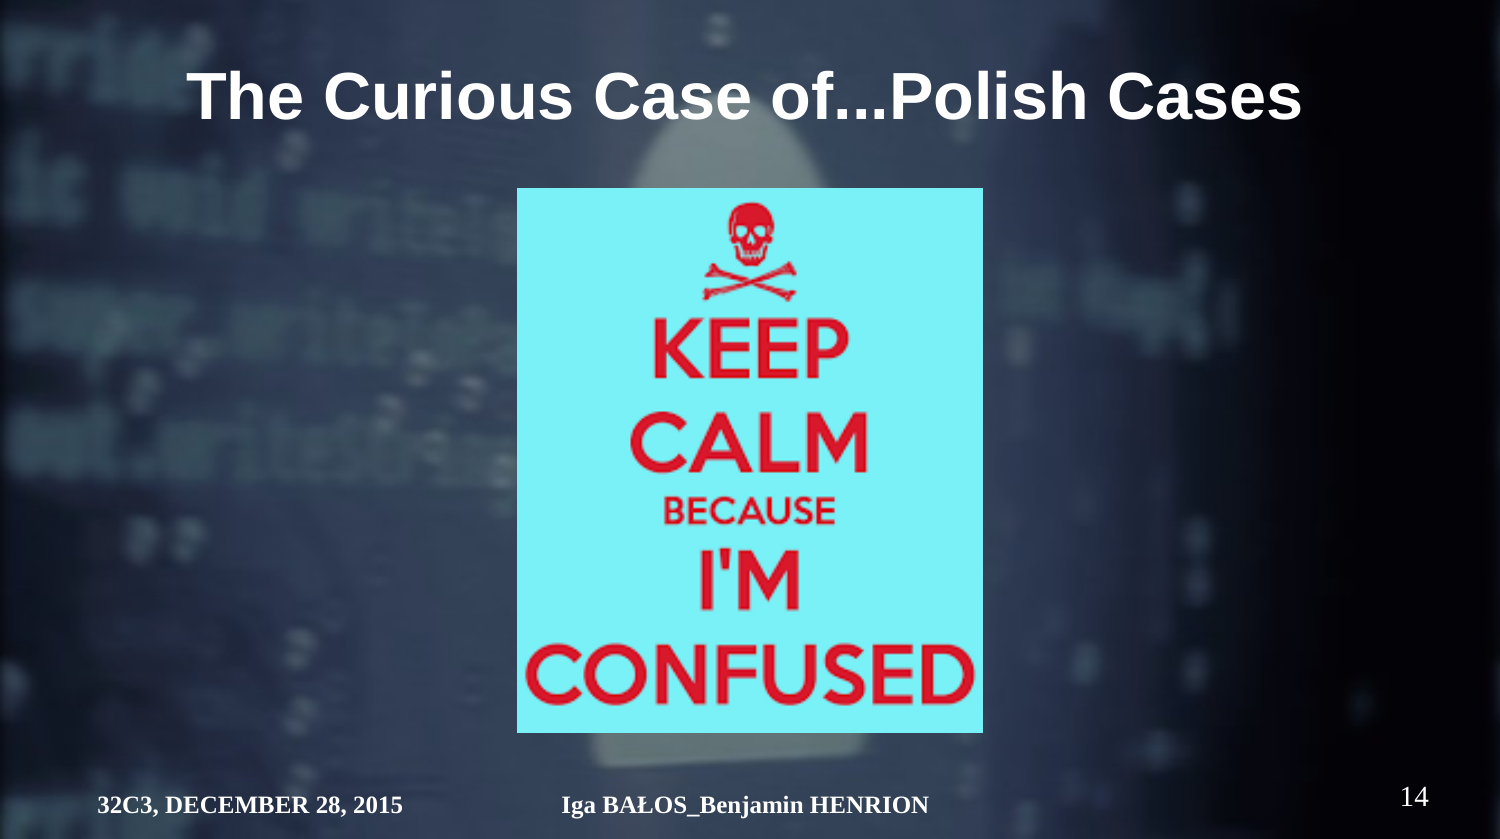

#
The Curious Case of...Polish Cases
14
32C3, DECEMBER 22, 2015
Iga BAŁOS_Benjamin HENRION